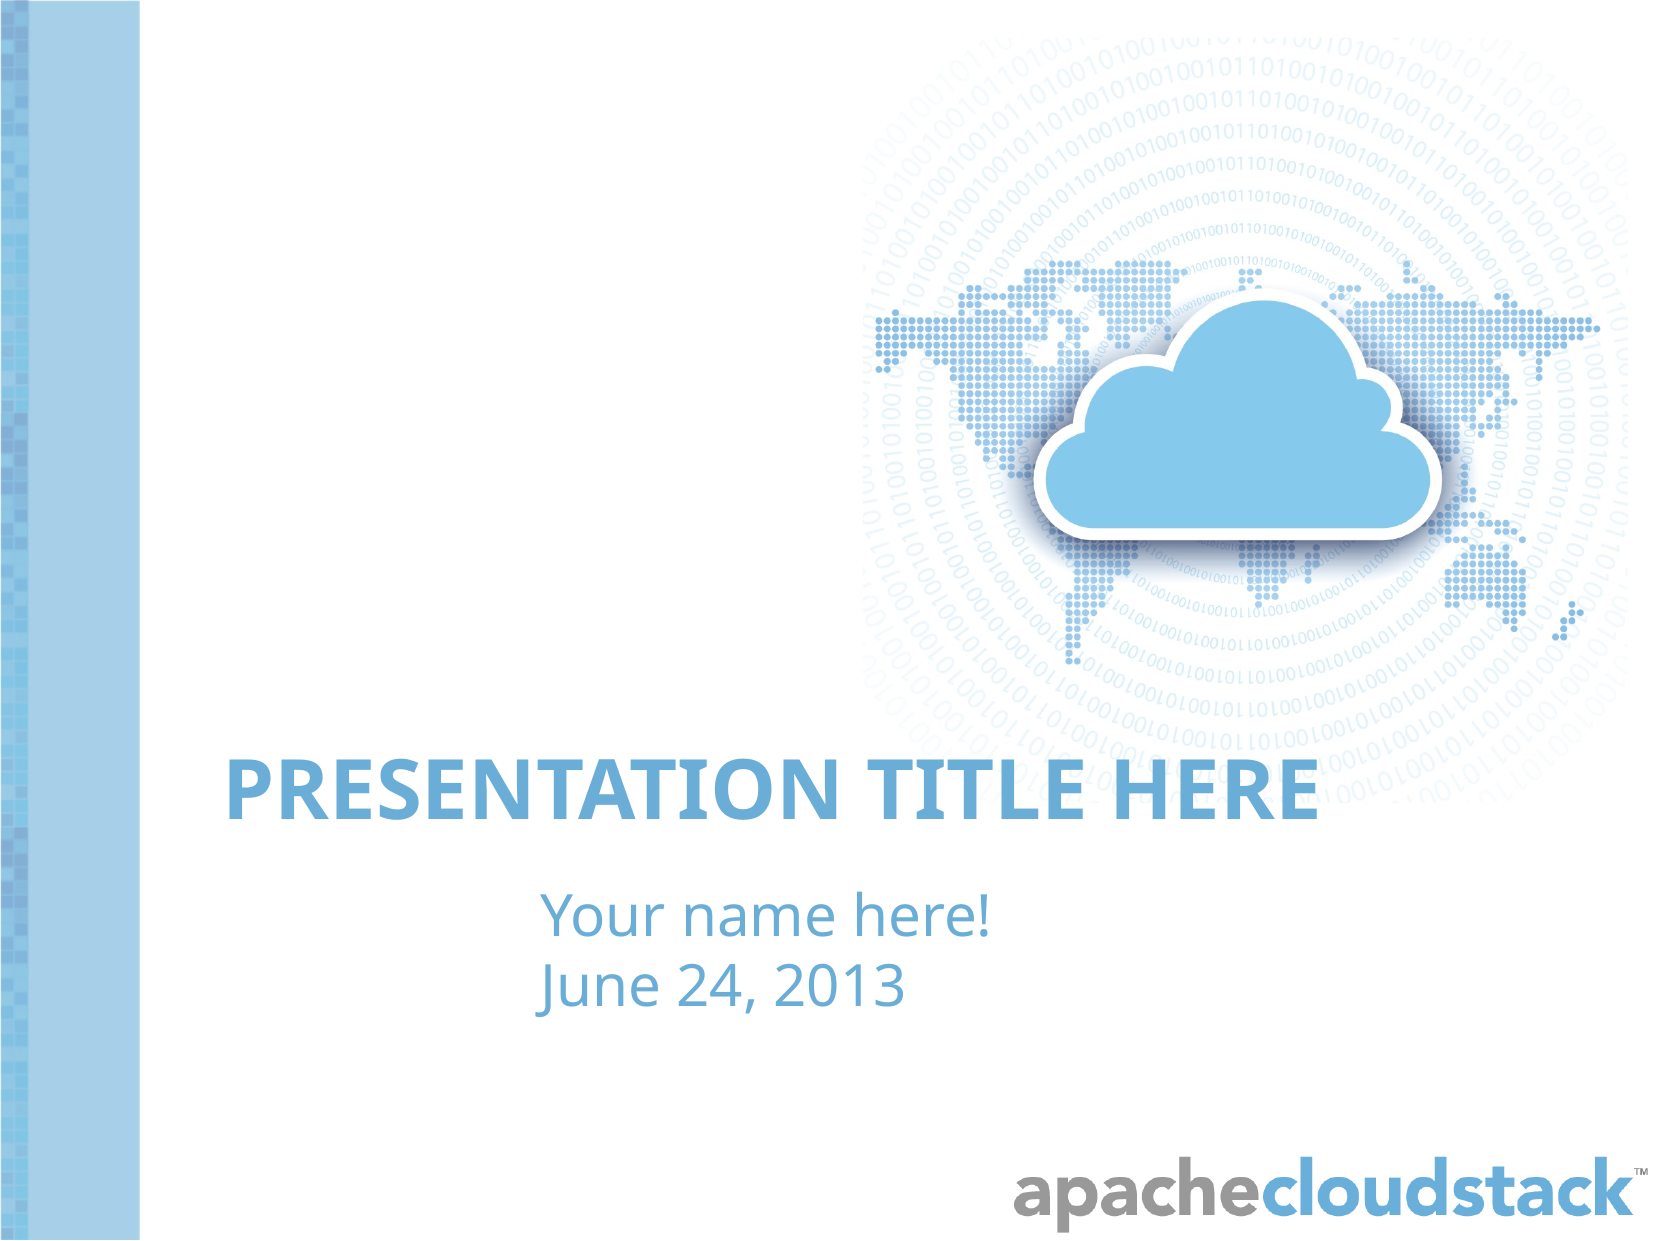

PRESENTATION TITLE HERE
Your name here!
June 24, 2013